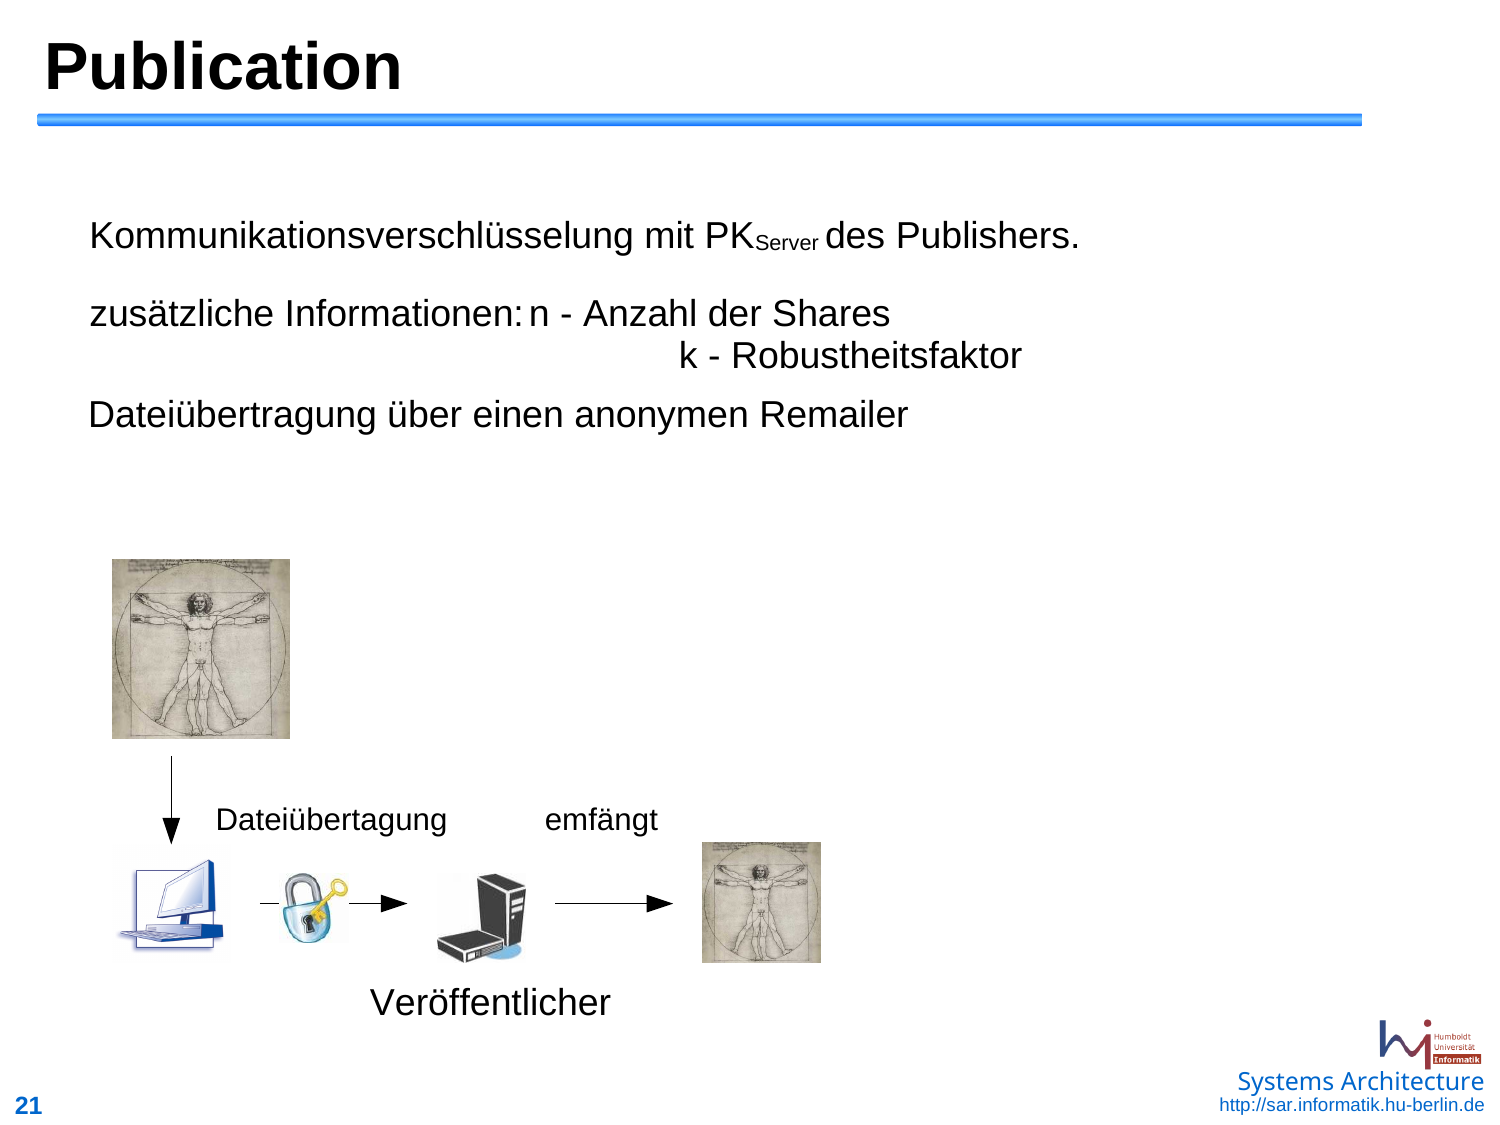

# Publication
 Kommunikationsverschlüsselung mit PKServer des Publishers.
 zusätzliche Informationen:	n - Anzahl der Shares
				k - Robustheitsfaktor
 Dateiübertragung über einen anonymen Remailer
Dateiübertagung
emfängt
Veröffentlicher